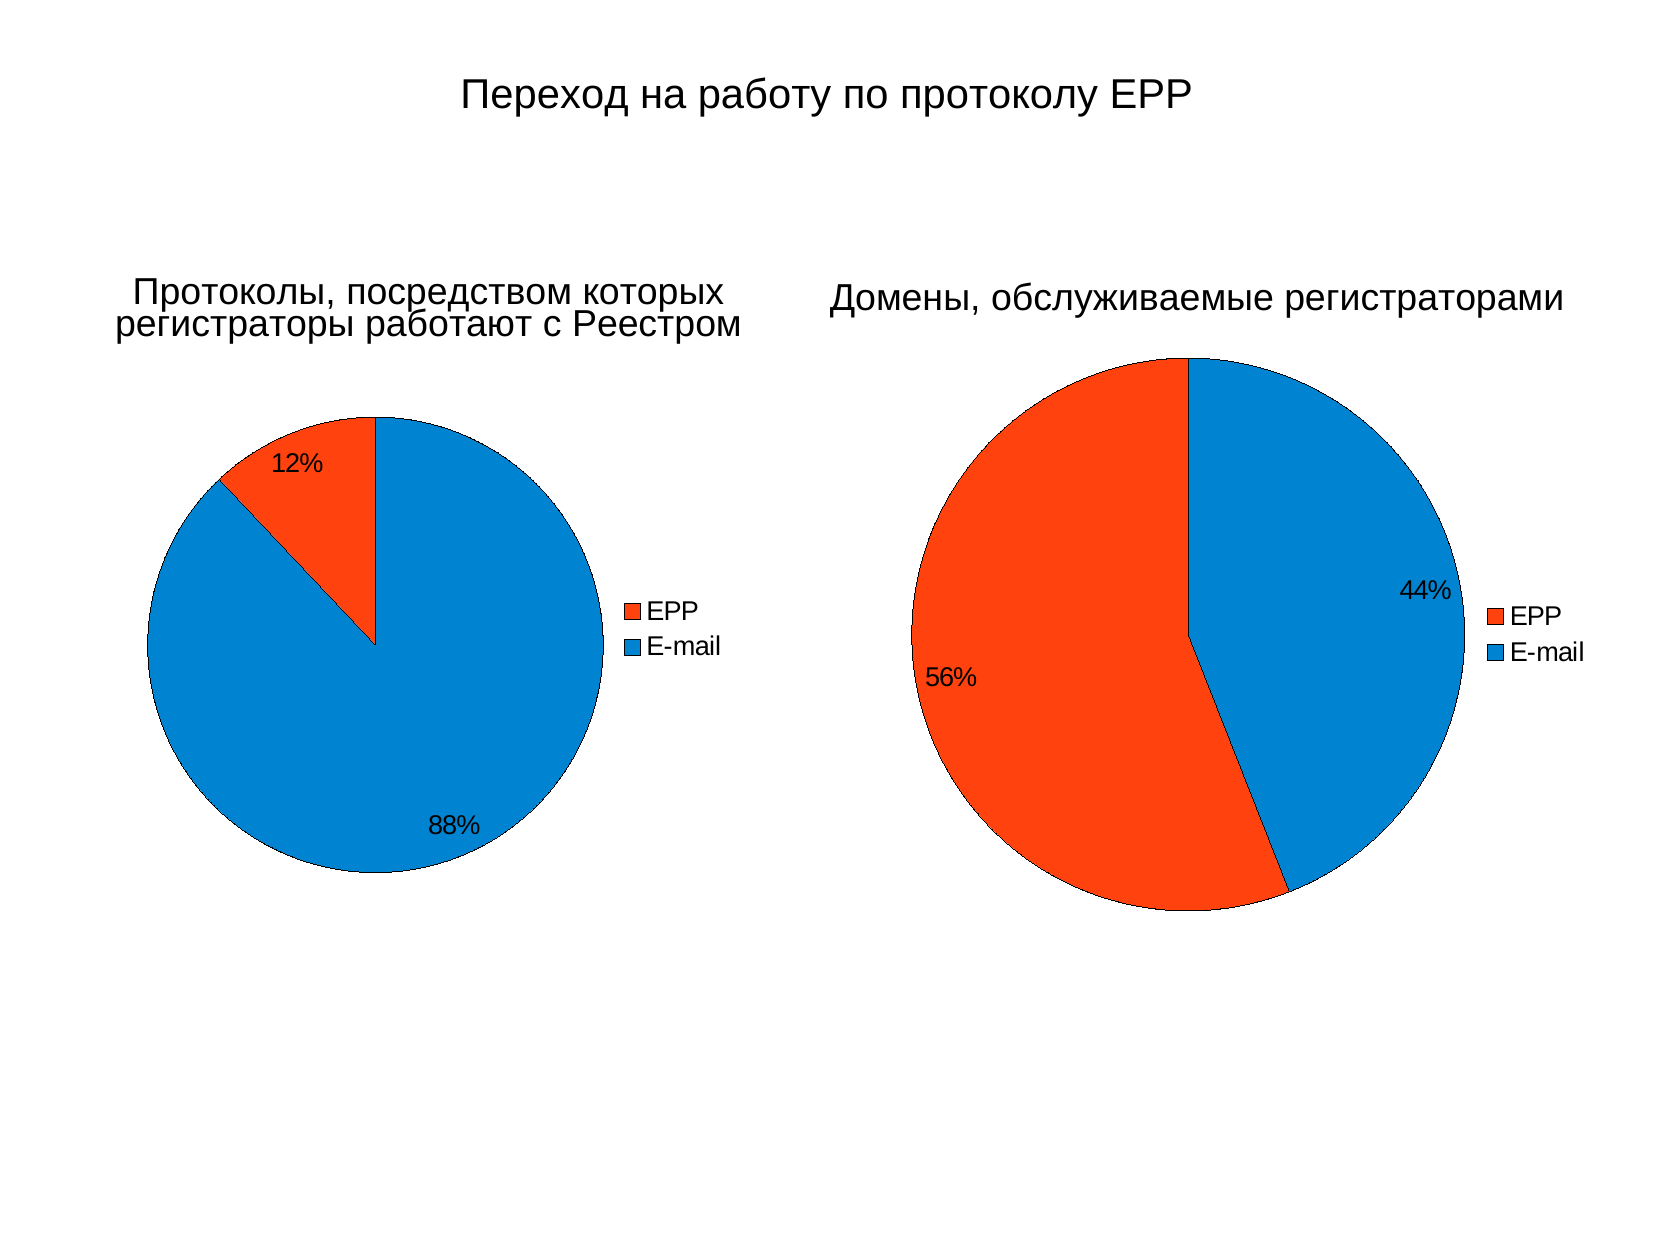

# Переход на работу по протоколу EPP
Протоколы, посредством которых регистраторы работают с Реестром
Домены, обслуживаемые регистраторами
### Chart
| Category | Столбец 1 |
|---|---|
| EPP | 8266.0 |
| E-mail | 6501.0 |
### Chart
| Category | Столбец 1 |
|---|---|
| EPP | 16.0 |
| E-mail | 117.0 |